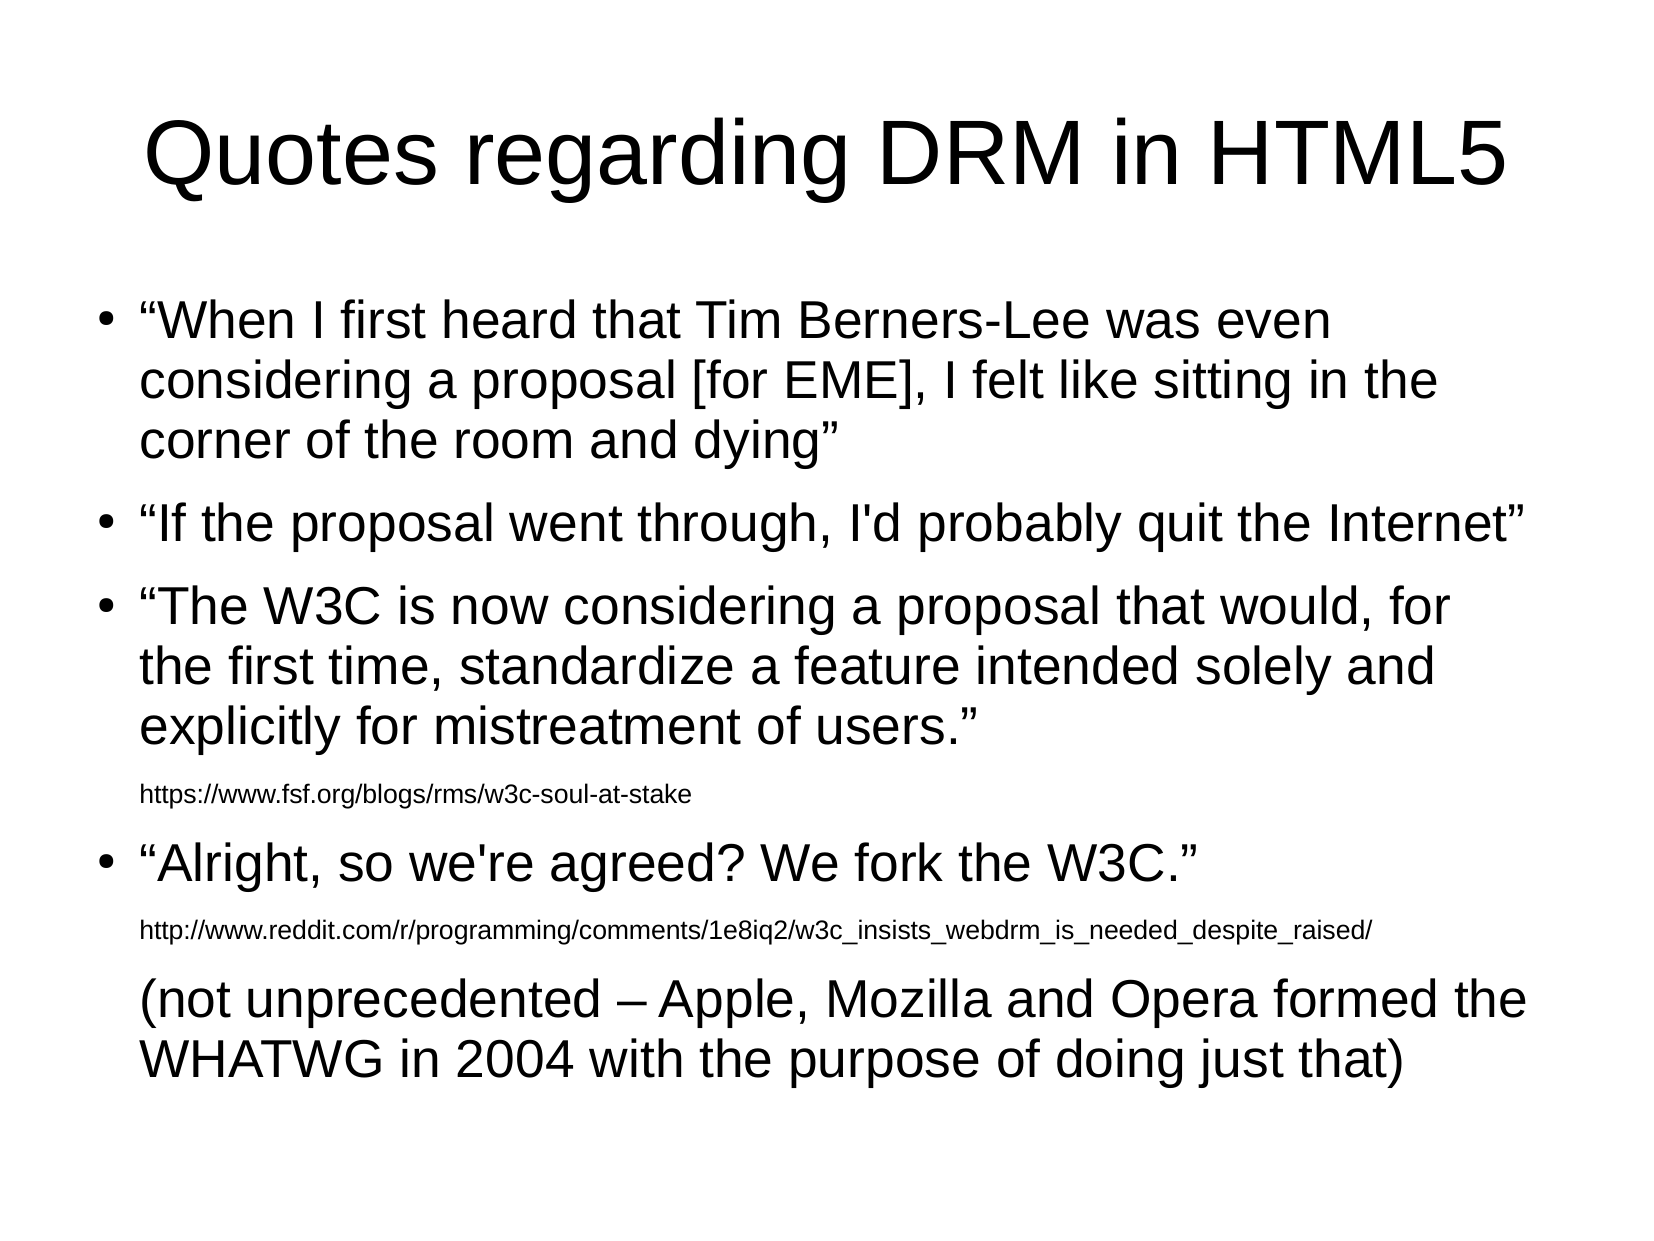

# Quotes regarding DRM in HTML5
“When I first heard that Tim Berners-Lee was even considering a proposal [for EME], I felt like sitting in the corner of the room and dying”
“If the proposal went through, I'd probably quit the Internet”
“The W3C is now considering a proposal that would, for the first time, standardize a feature intended solely and explicitly for mistreatment of users.”
https://www.fsf.org/blogs/rms/w3c-soul-at-stake
“Alright, so we're agreed? We fork the W3C.”
http://www.reddit.com/r/programming/comments/1e8iq2/w3c_insists_webdrm_is_needed_despite_raised/
(not unprecedented – Apple, Mozilla and Opera formed the WHATWG in 2004 with the purpose of doing just that)